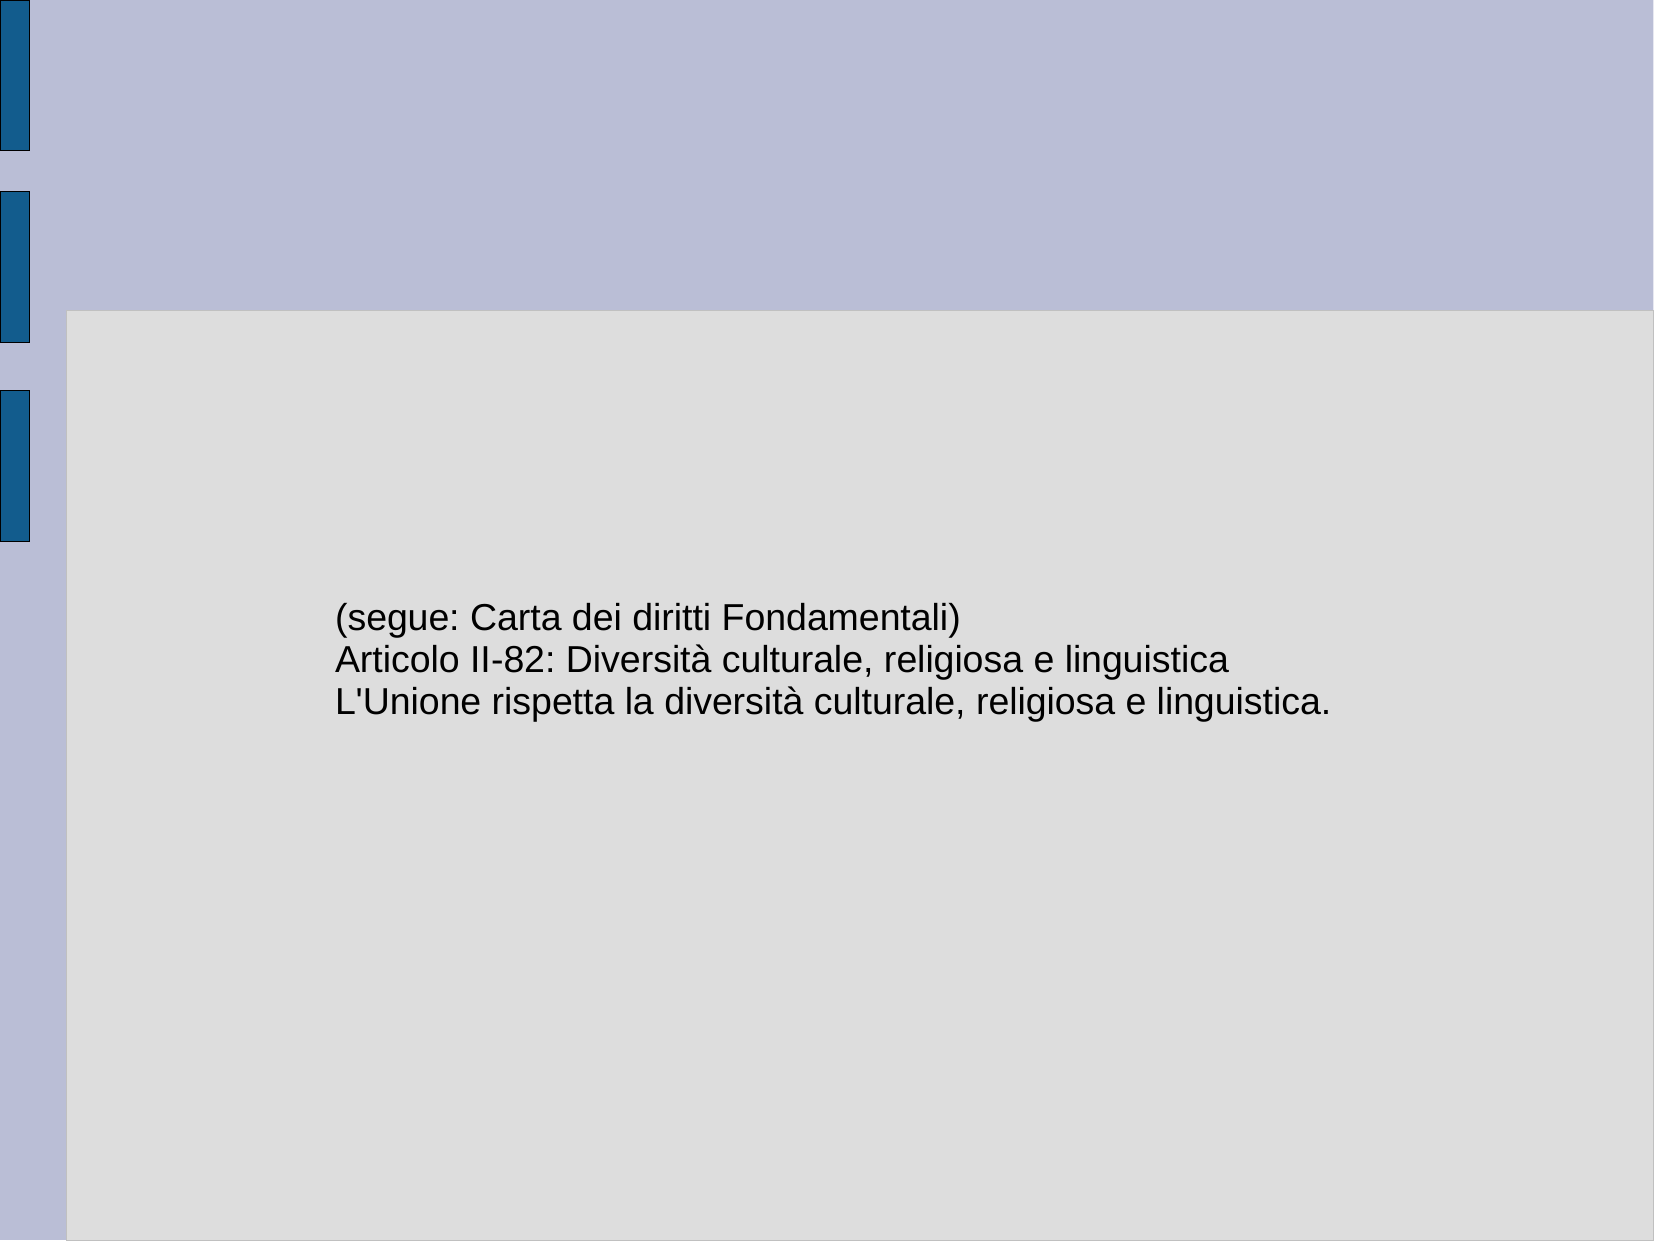

(segue: Carta dei diritti Fondamentali)
Articolo II-82: Diversità culturale, religiosa e linguistica
L'Unione rispetta la diversità culturale, religiosa e linguistica.